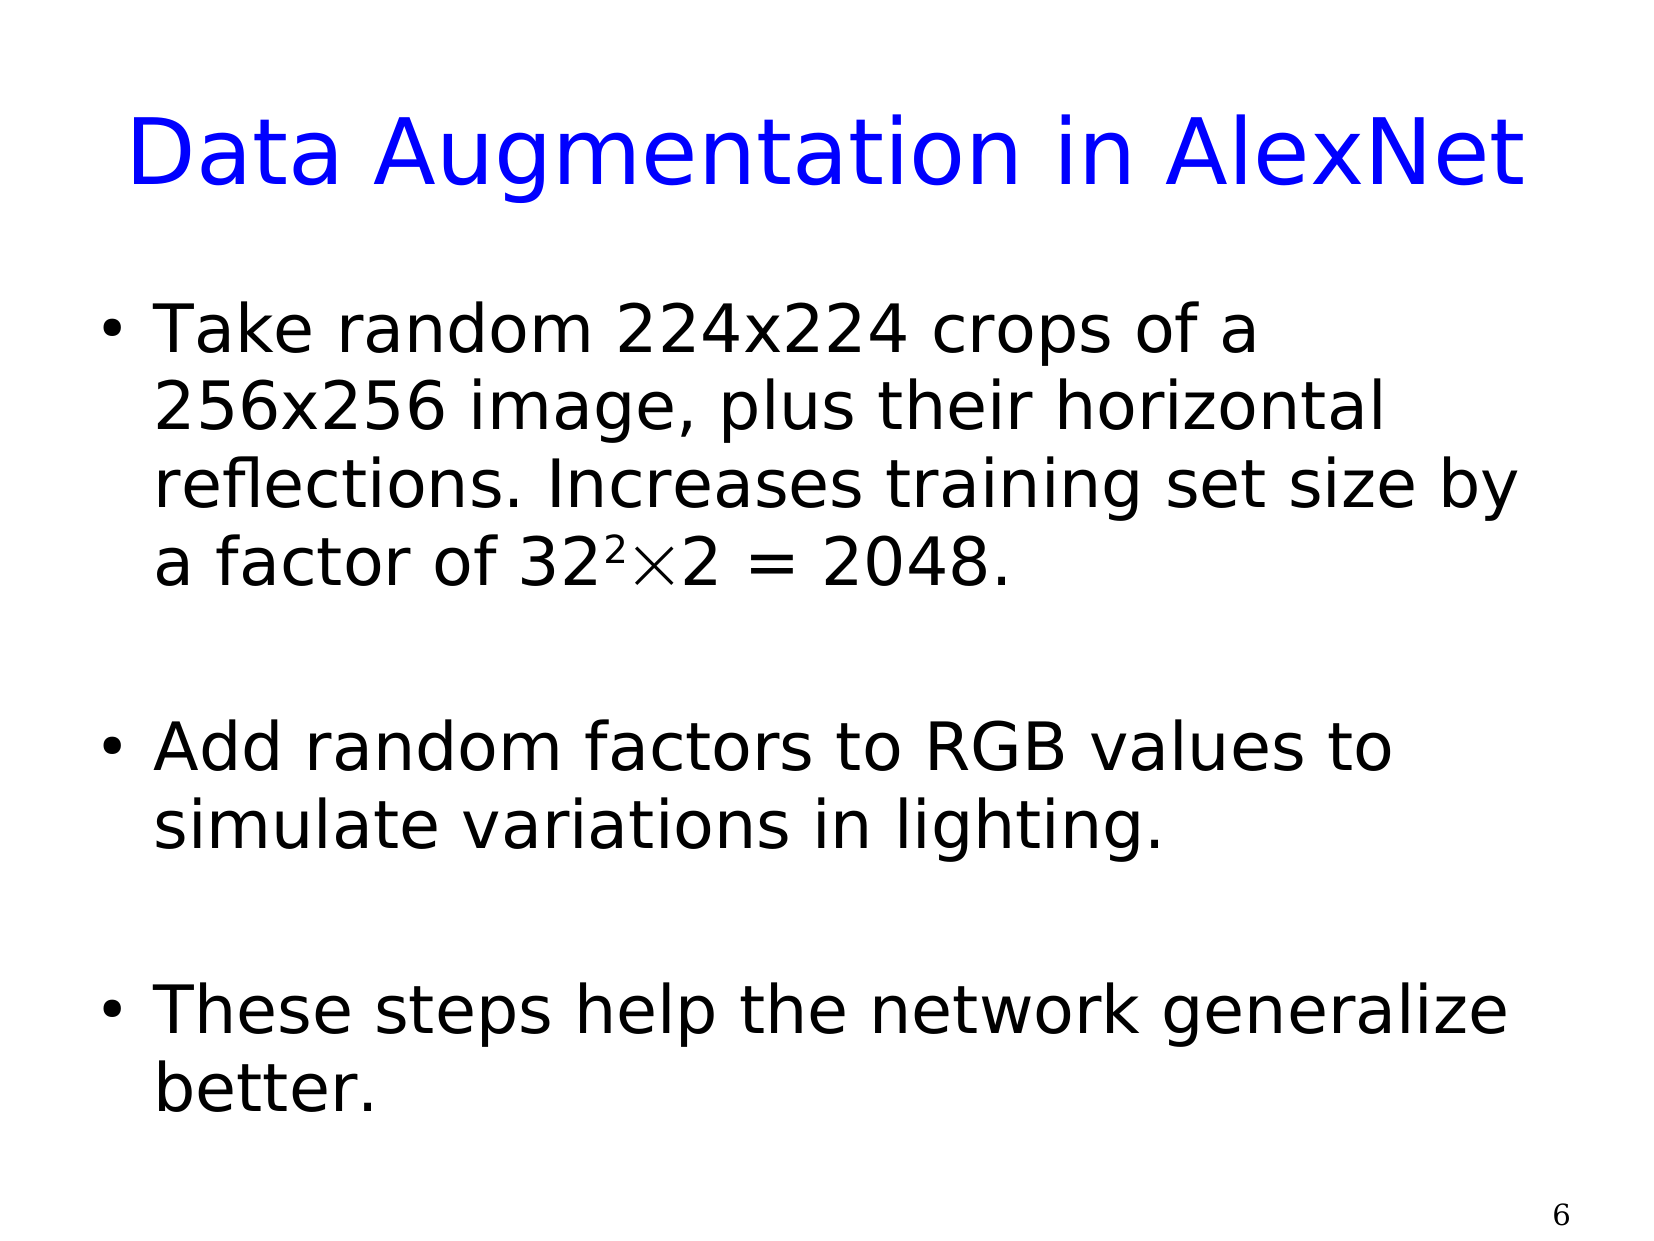

# Data Augmentation in AlexNet
Take random 224x224 crops of a 256x256 image, plus their horizontal reflections. Increases training set size by a factor of 322×2 = 2048.
Add random factors to RGB values to simulate variations in lighting.
These steps help the network generalize better.
6